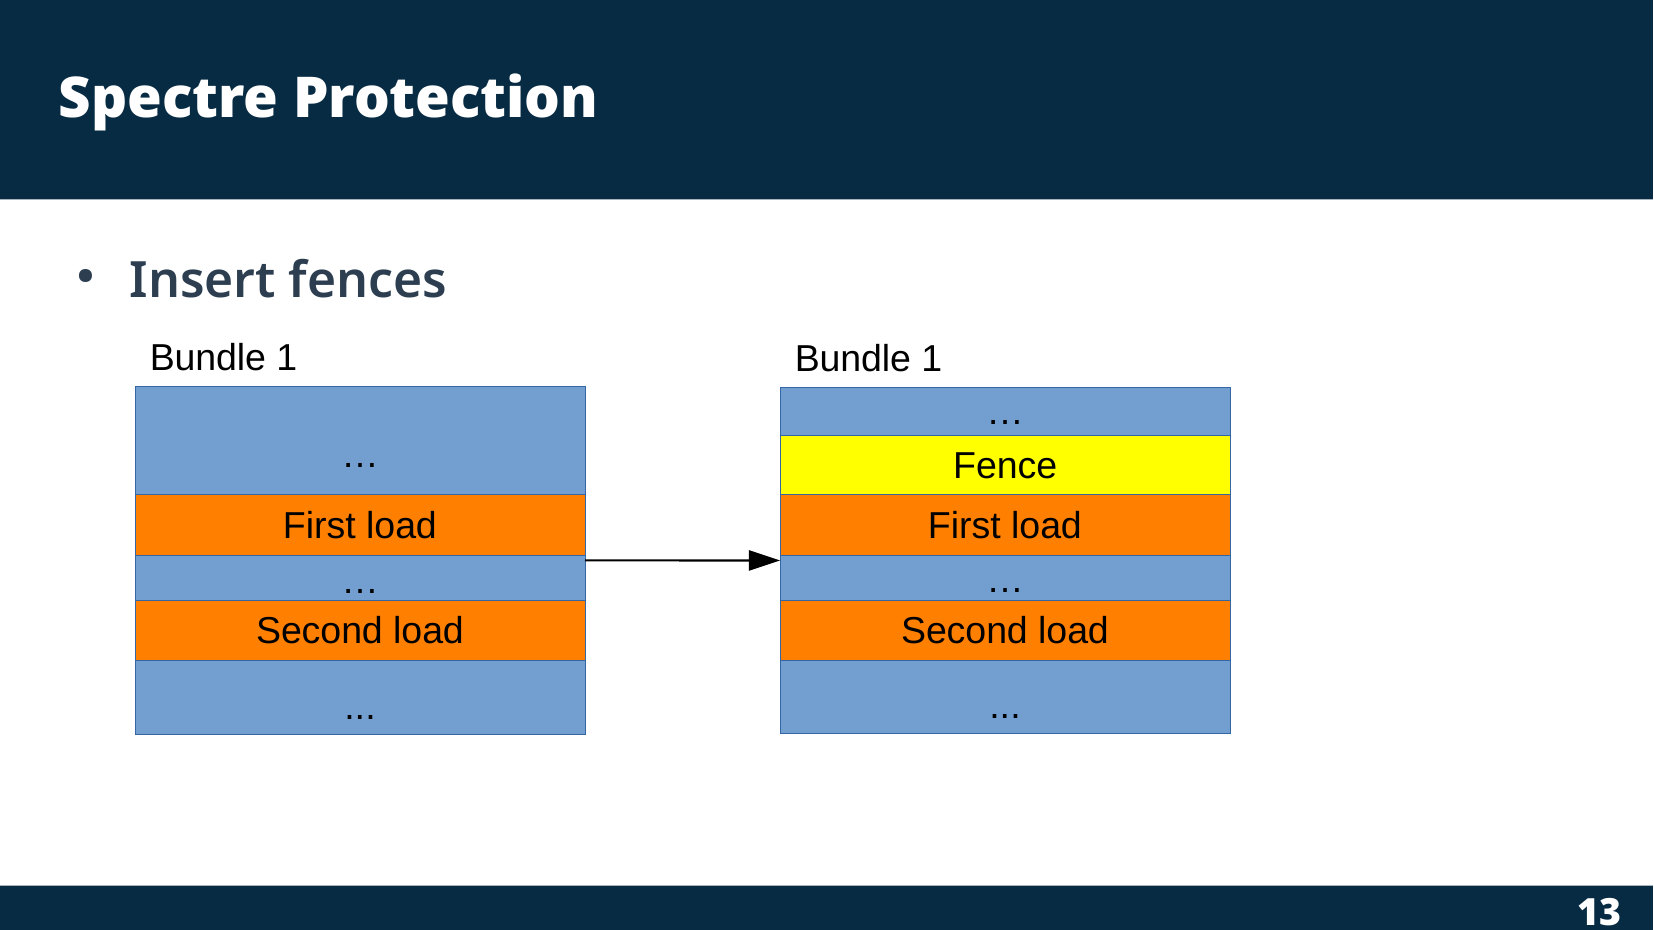

# Spectre Protection
Insert fences
Bundle 1
…
…
...
First load
Second load
Bundle 1
…
…
...
Fence
First load
Second load